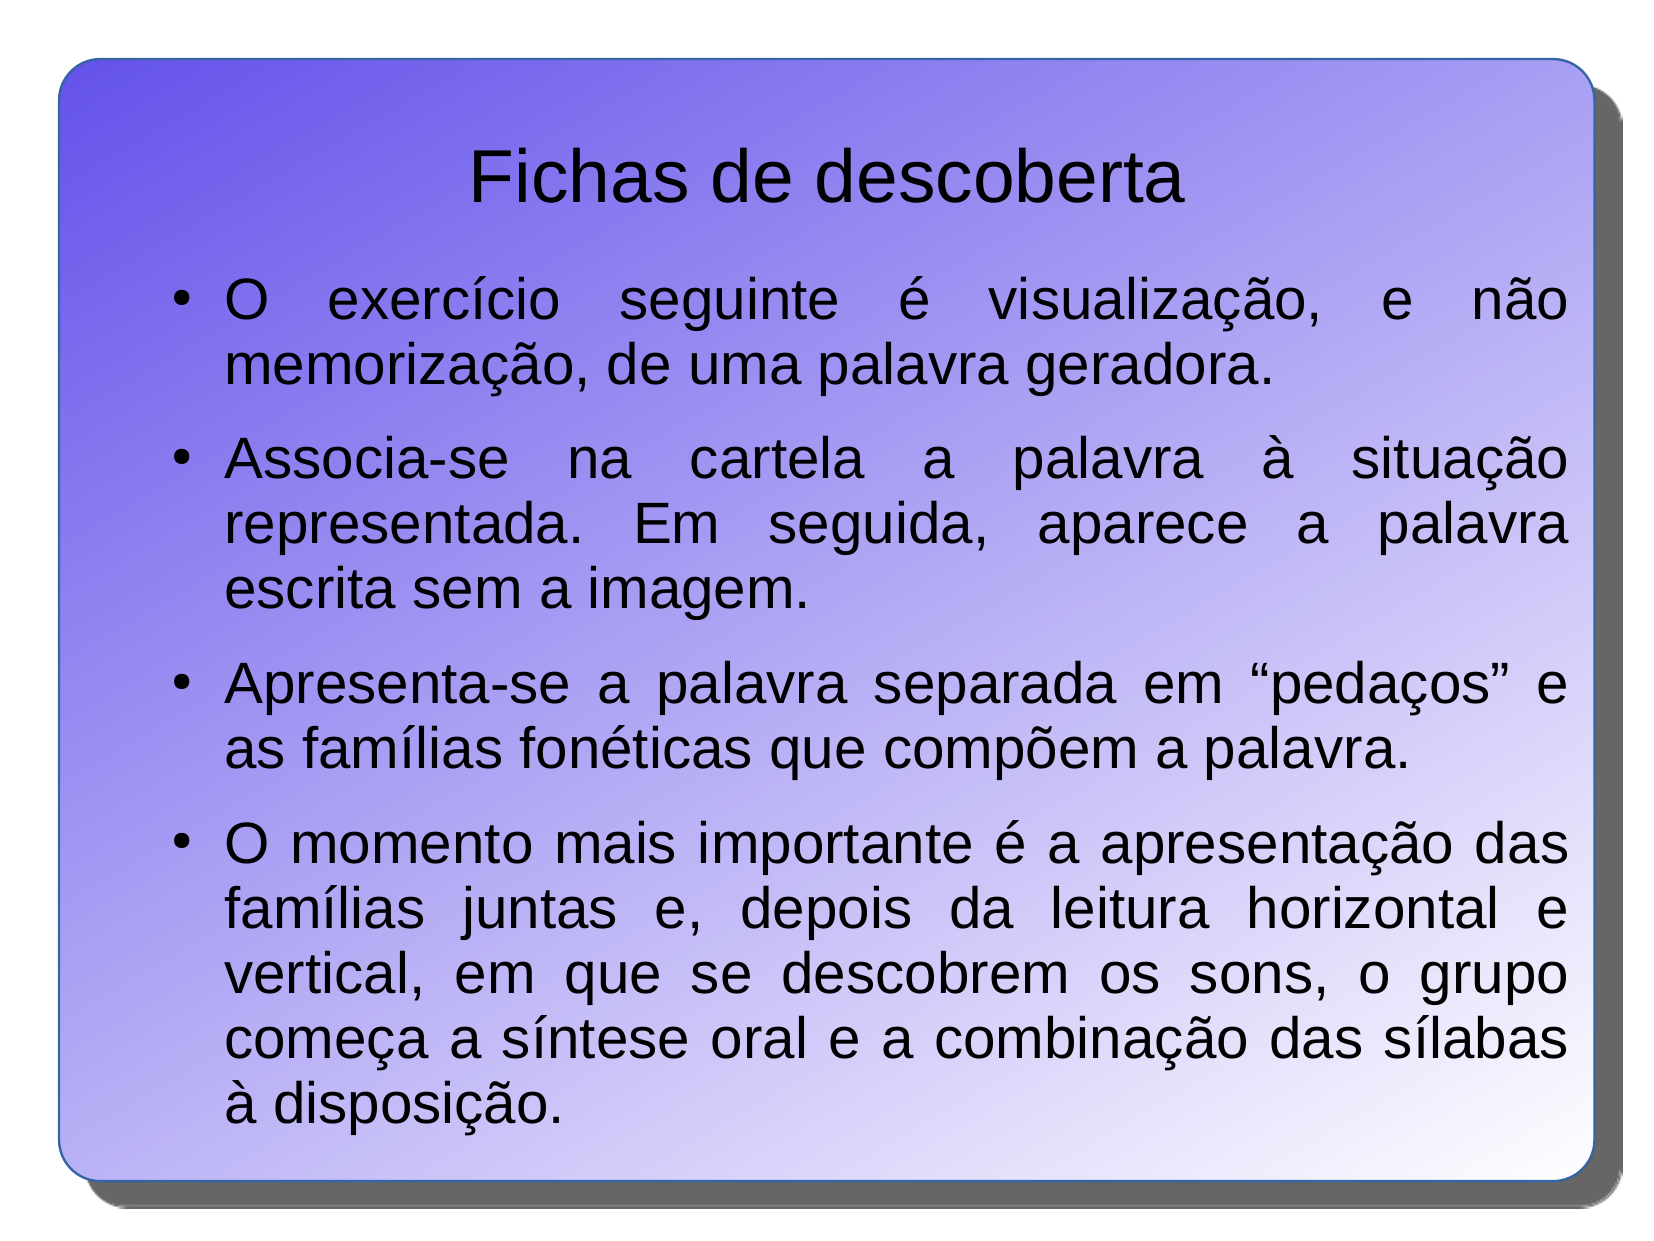

# Fichas de descoberta
O exercício seguinte é visualização, e não memorização, de uma palavra geradora.
Associa-se na cartela a palavra à situação representada. Em seguida, aparece a palavra escrita sem a imagem.
Apresenta-se a palavra separada em “pedaços” e as famílias fonéticas que compõem a palavra.
O momento mais importante é a apresentação das famílias juntas e, depois da leitura horizontal e vertical, em que se descobrem os sons, o grupo começa a síntese oral e a combinação das sílabas à disposição.